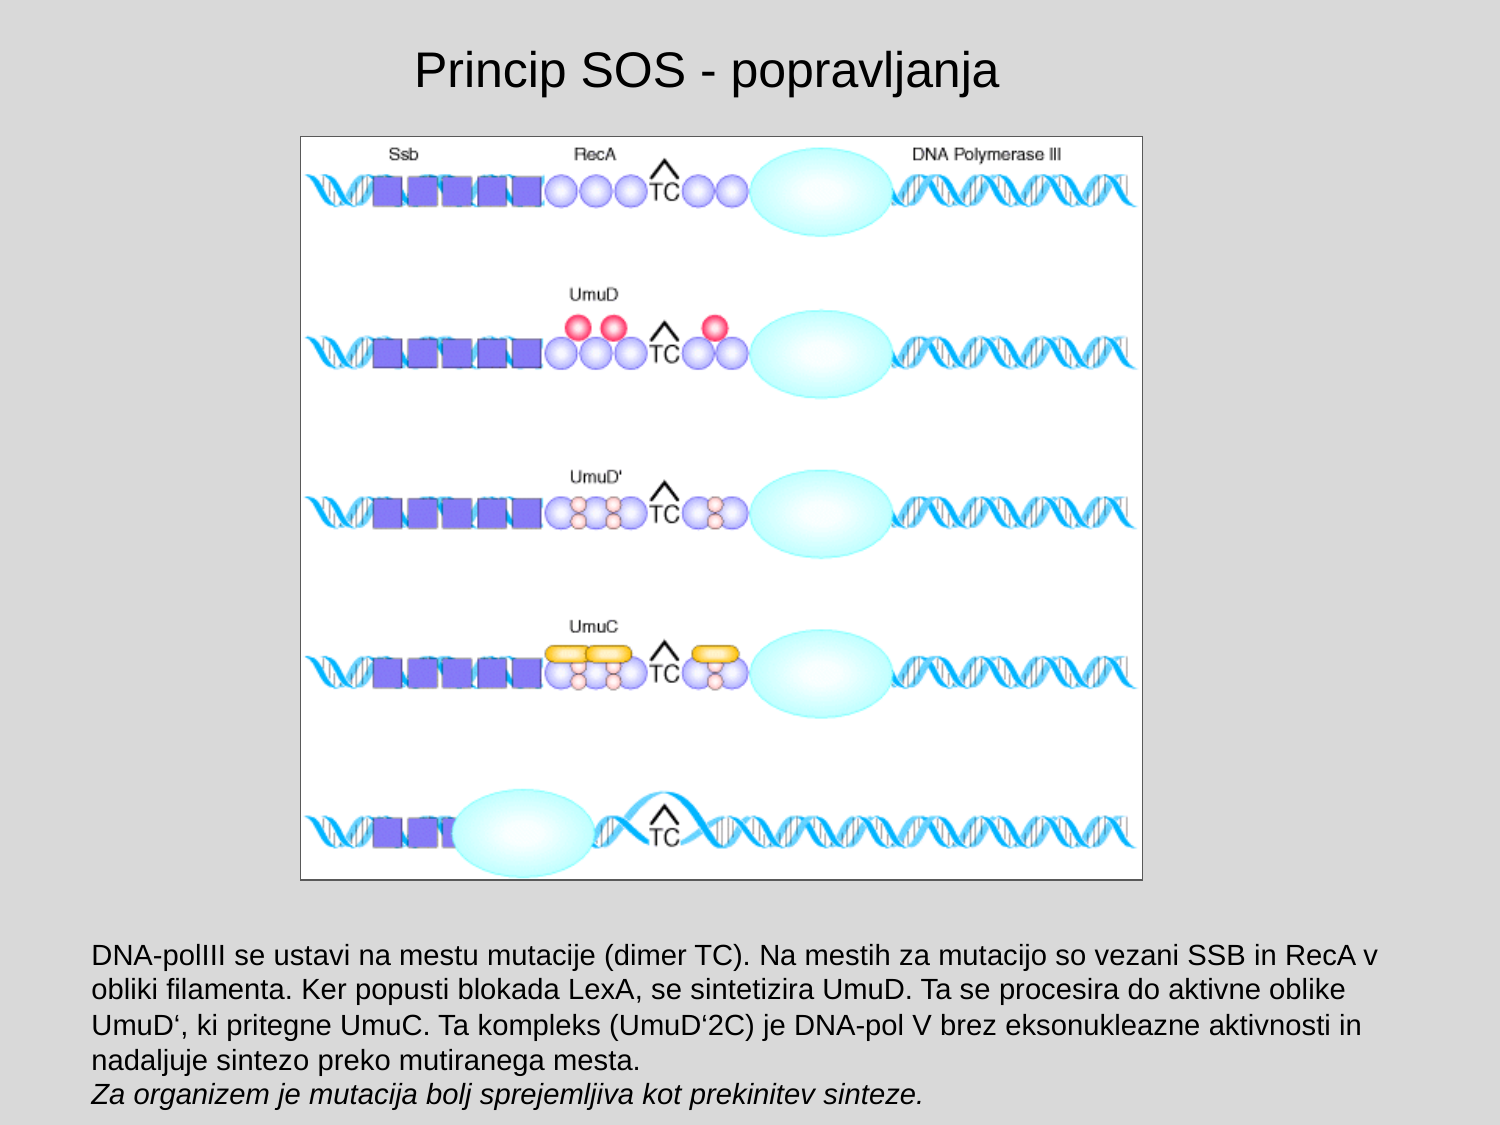

Princip SOS - popravljanja
DNA-polIII se ustavi na mestu mutacije (dimer TC). Na mestih za mutacijo so vezani SSB in RecA v obliki filamenta. Ker popusti blokada LexA, se sintetizira UmuD. Ta se procesira do aktivne oblike UmuD‘, ki pritegne UmuC. Ta kompleks (UmuD‘2C) je DNA-pol V brez eksonukleazne aktivnosti in nadaljuje sintezo preko mutiranega mesta.
Za organizem je mutacija bolj sprejemljiva kot prekinitev sinteze.